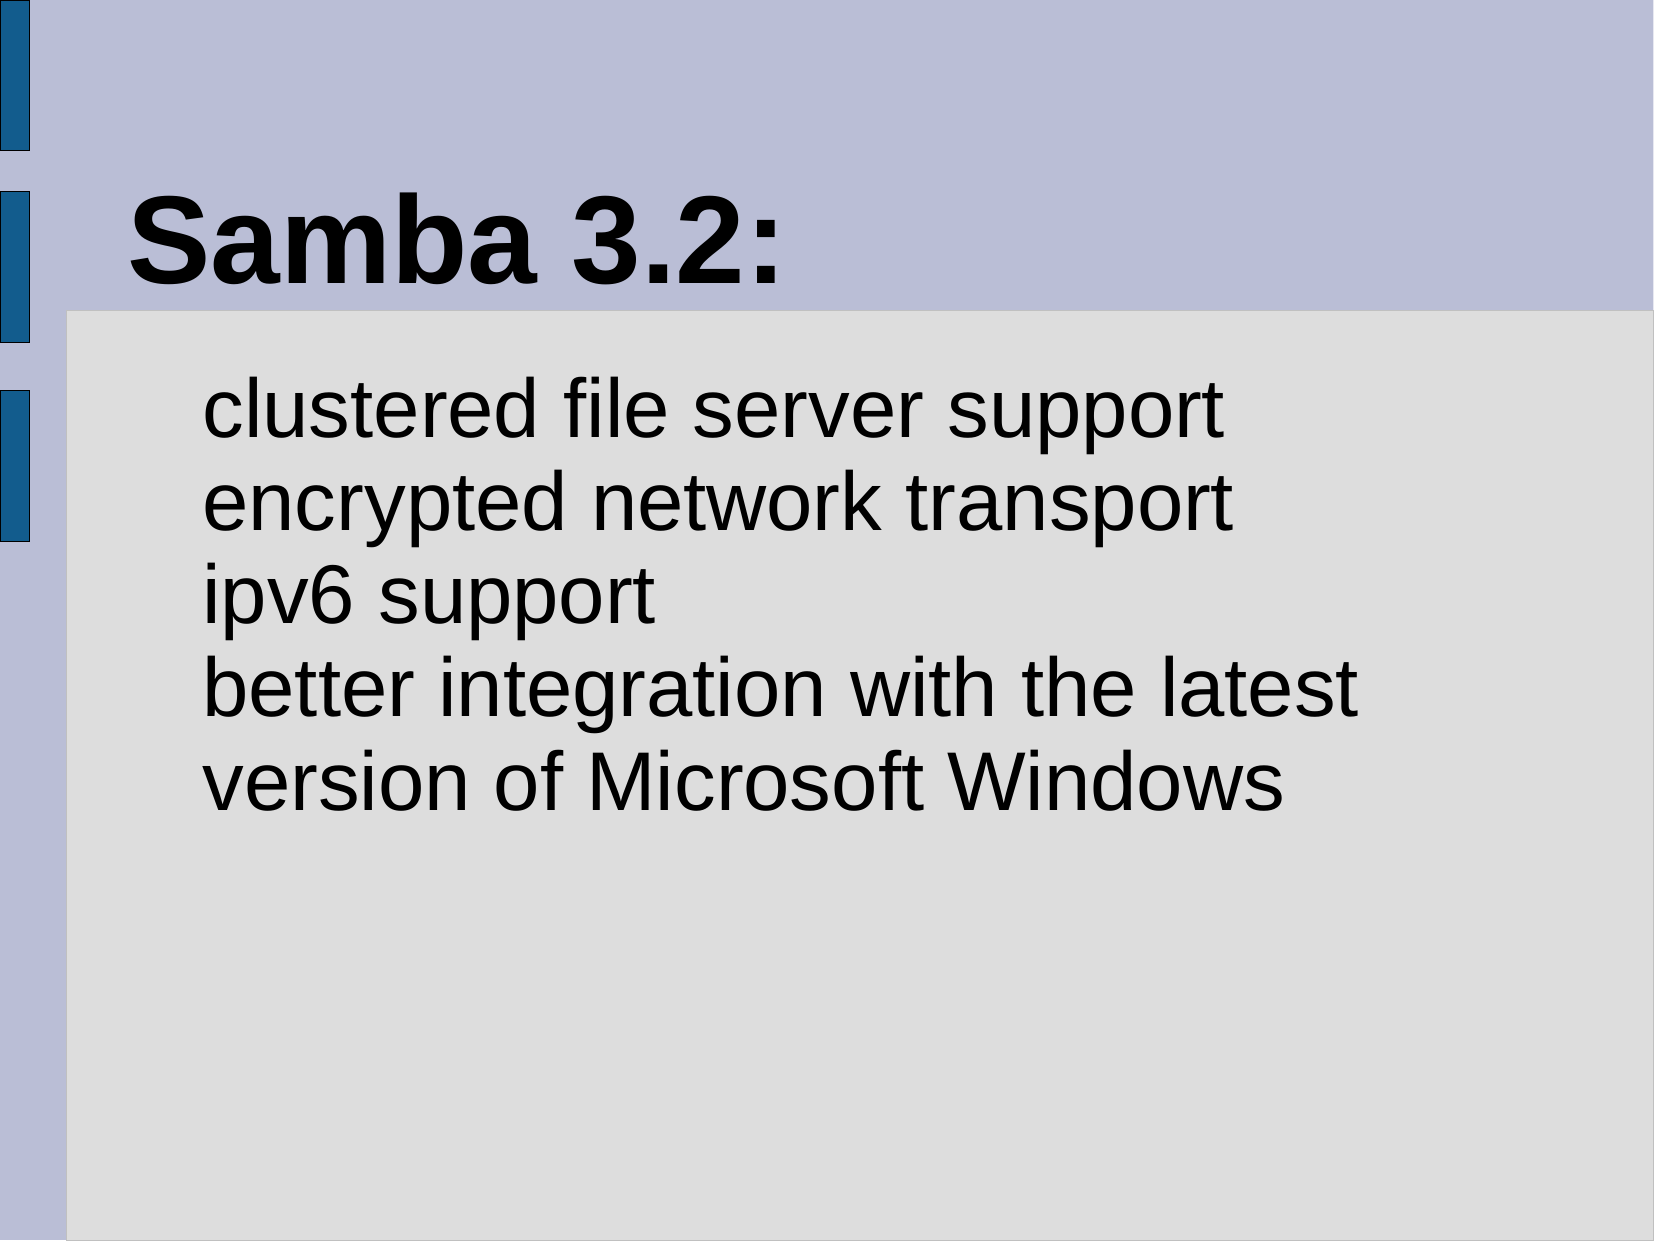

Samba 3.2:
clustered file server support
encrypted network transport
ipv6 support
better integration with the latest version of Microsoft Windows